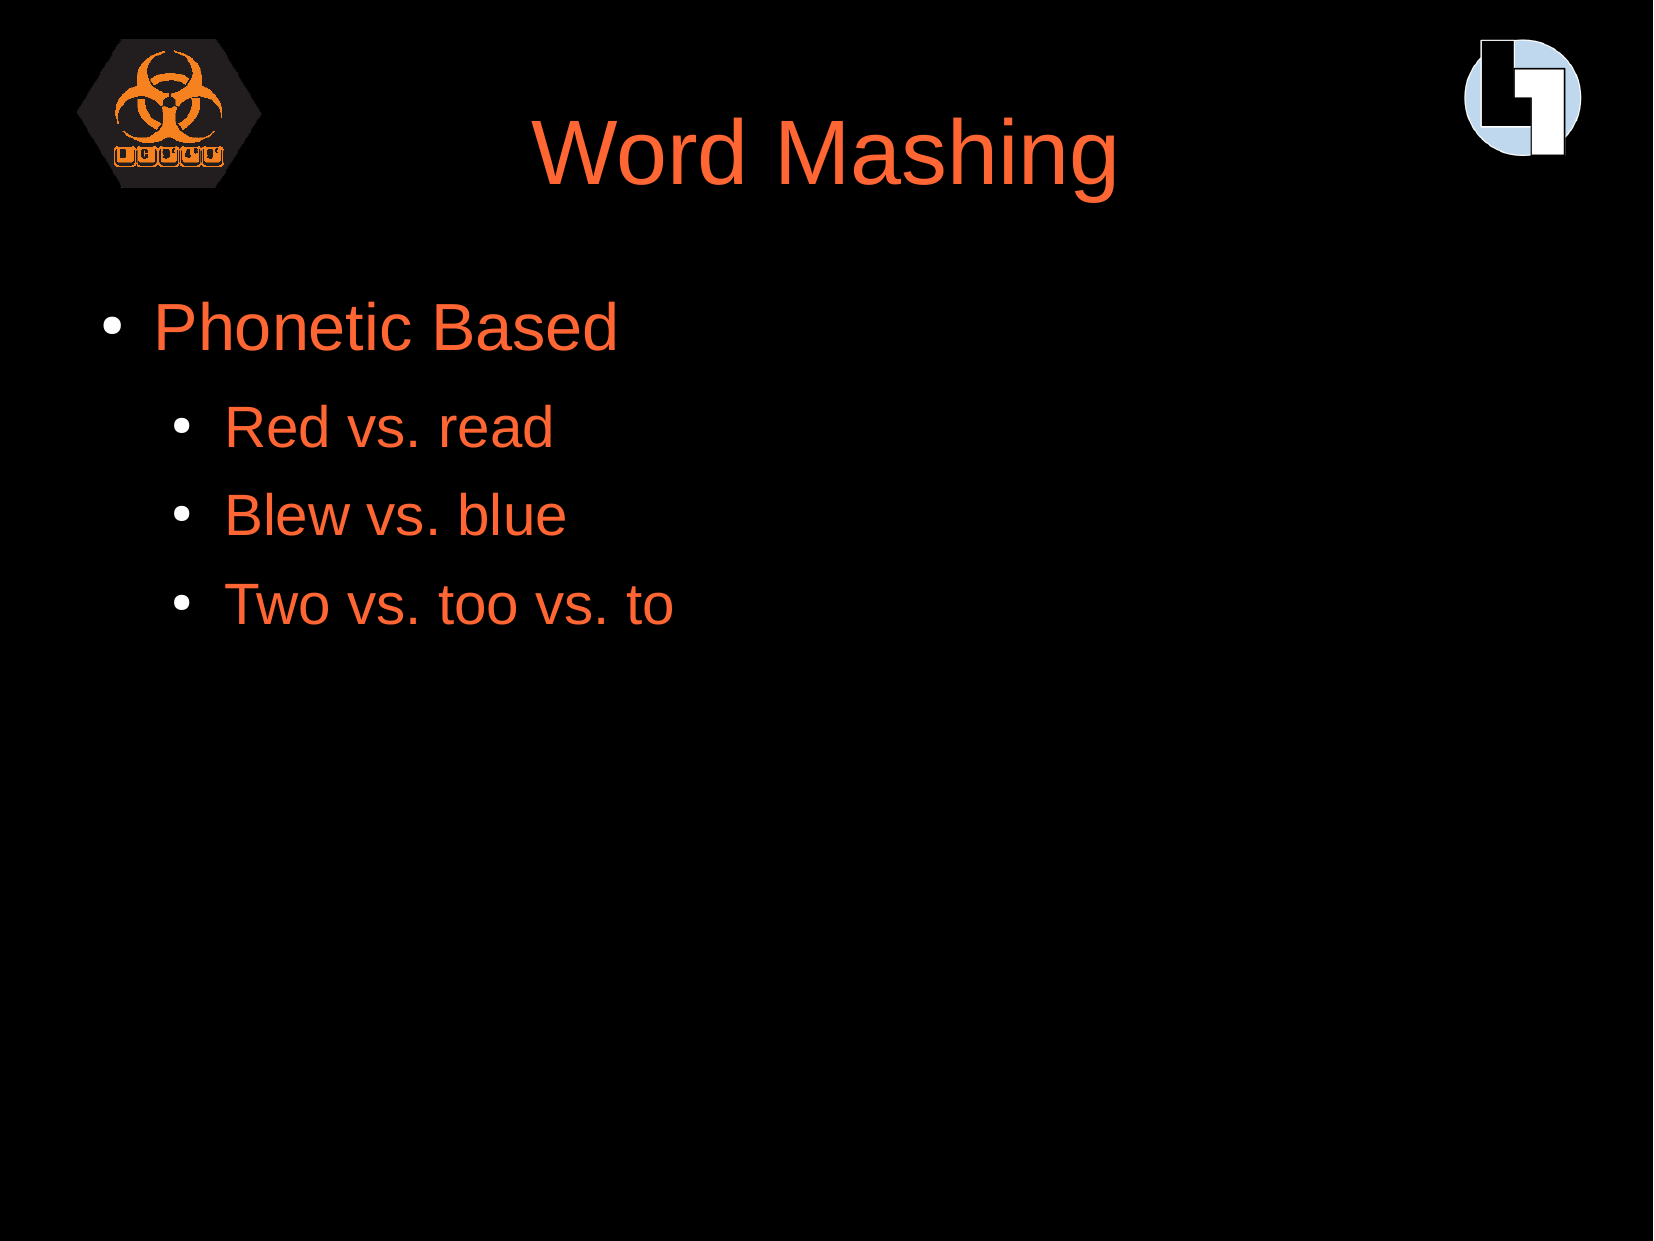

# Word Mashing
Phonetic Based
Red vs. read
Blew vs. blue
Two vs. too vs. to